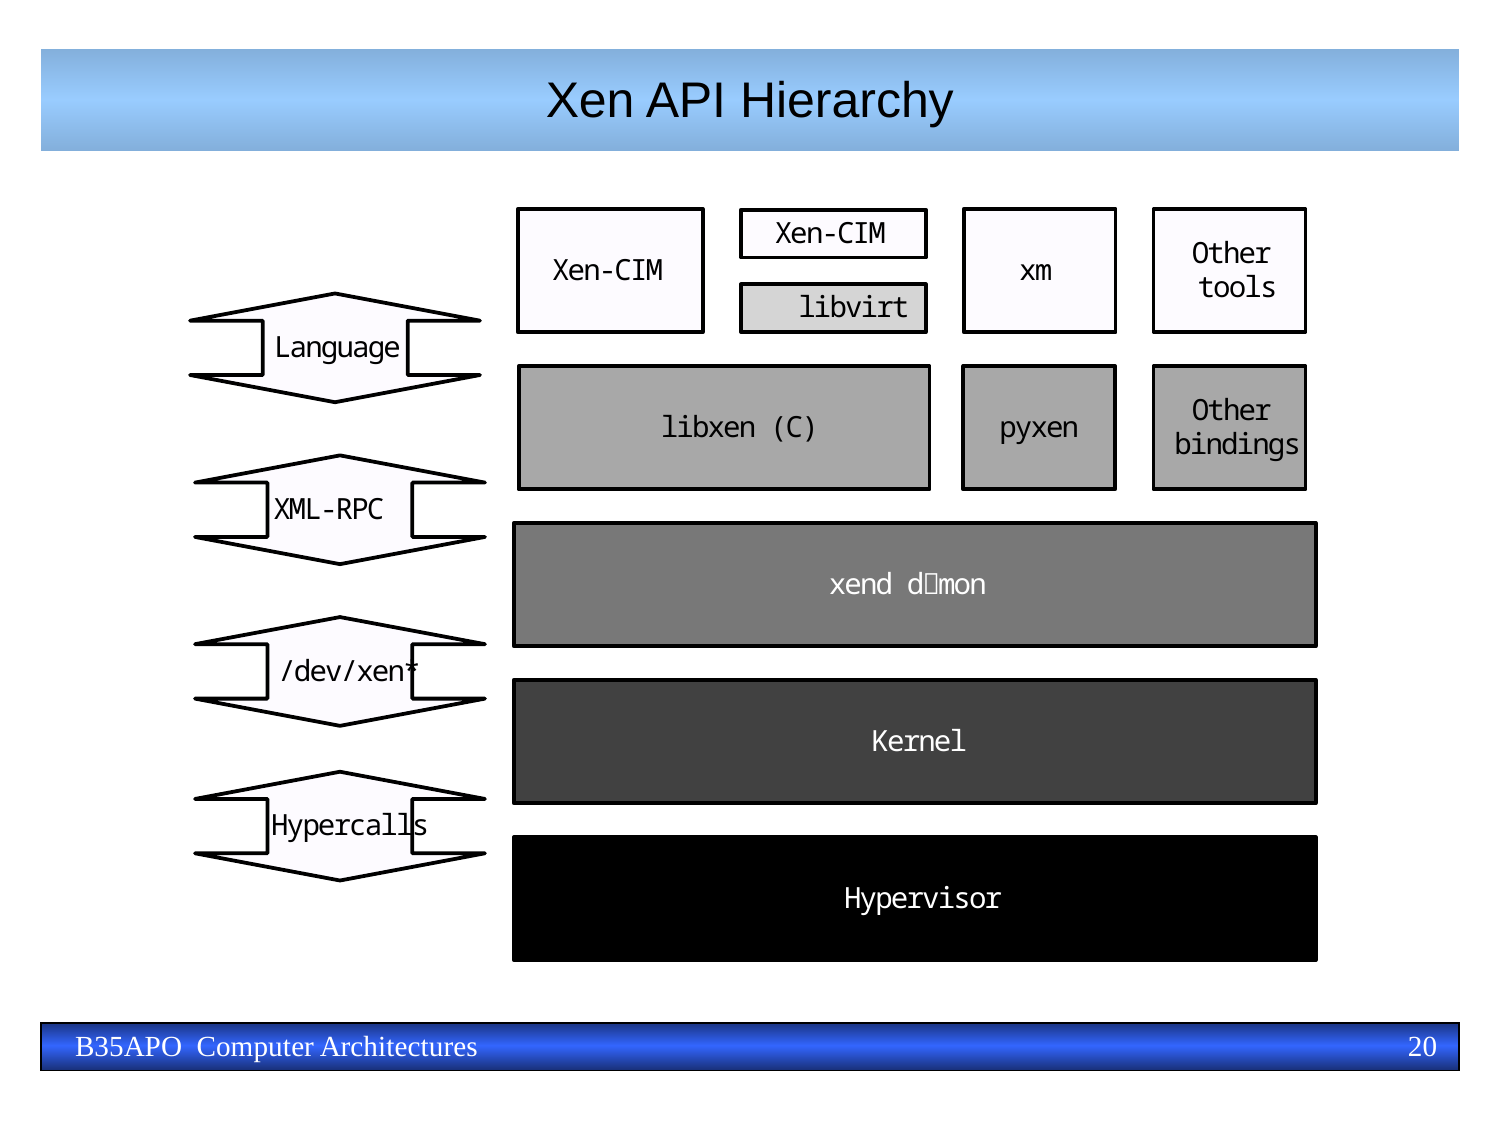

# Xen API Hierarchy
B35APO Computer Architectures
20